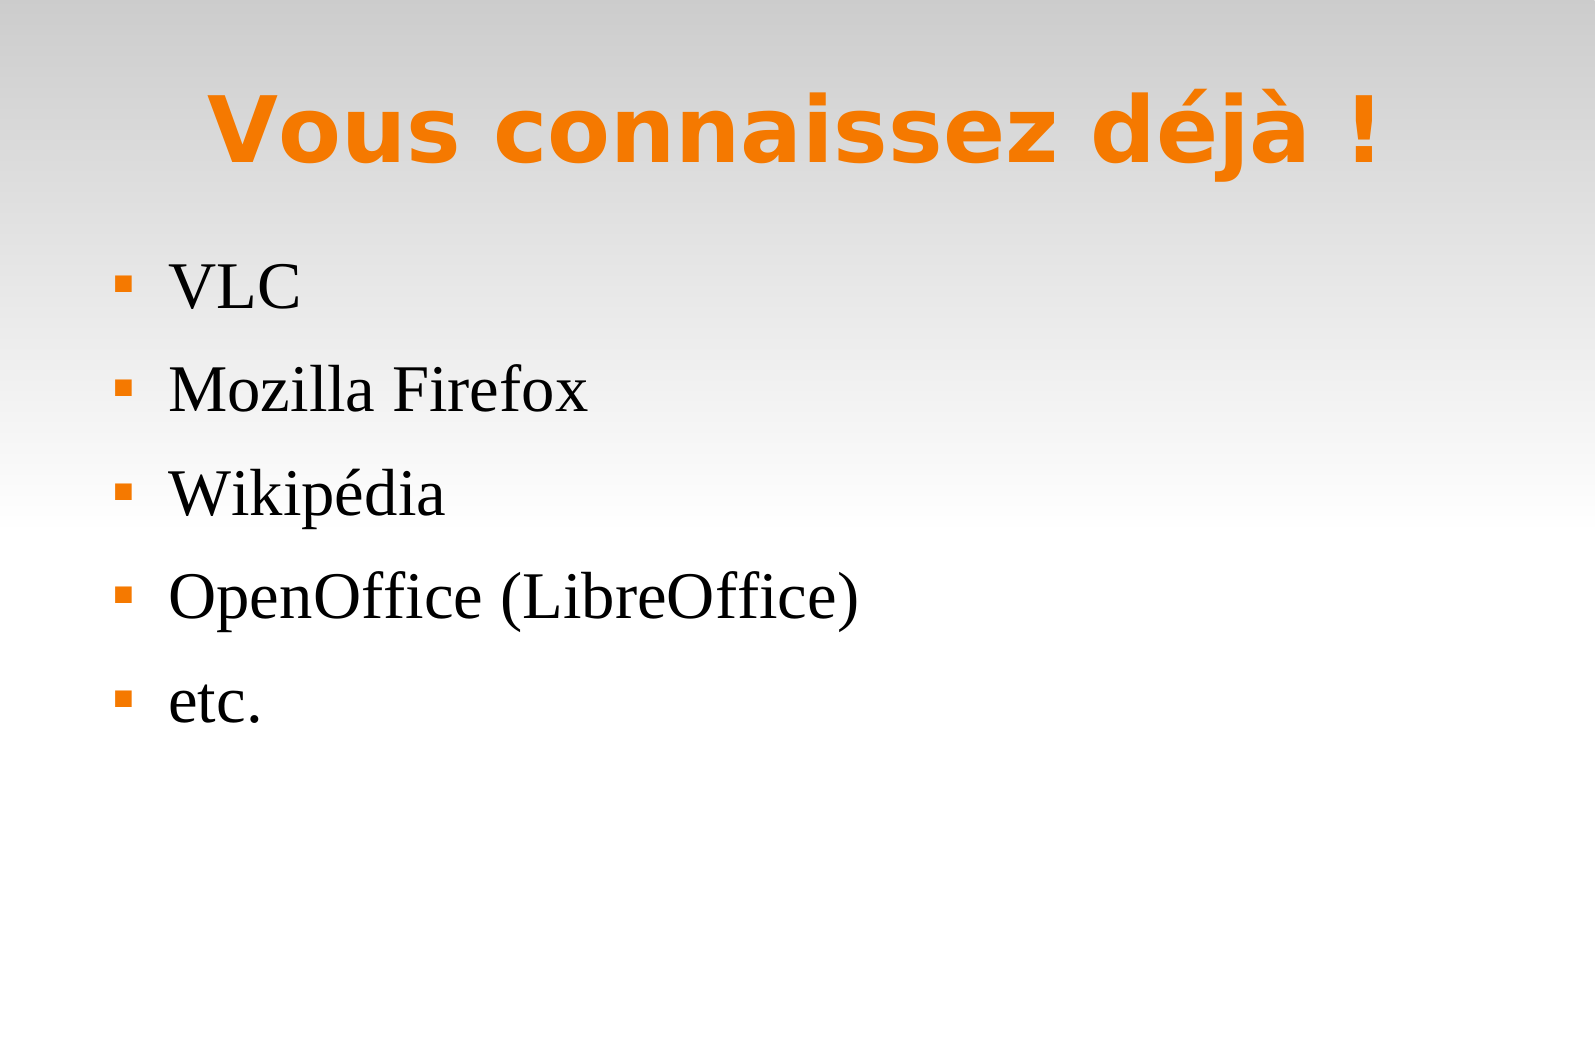

# Vous connaissez déjà !
VLC
Mozilla Firefox
Wikipédia
OpenOffice (LibreOffice)
etc.